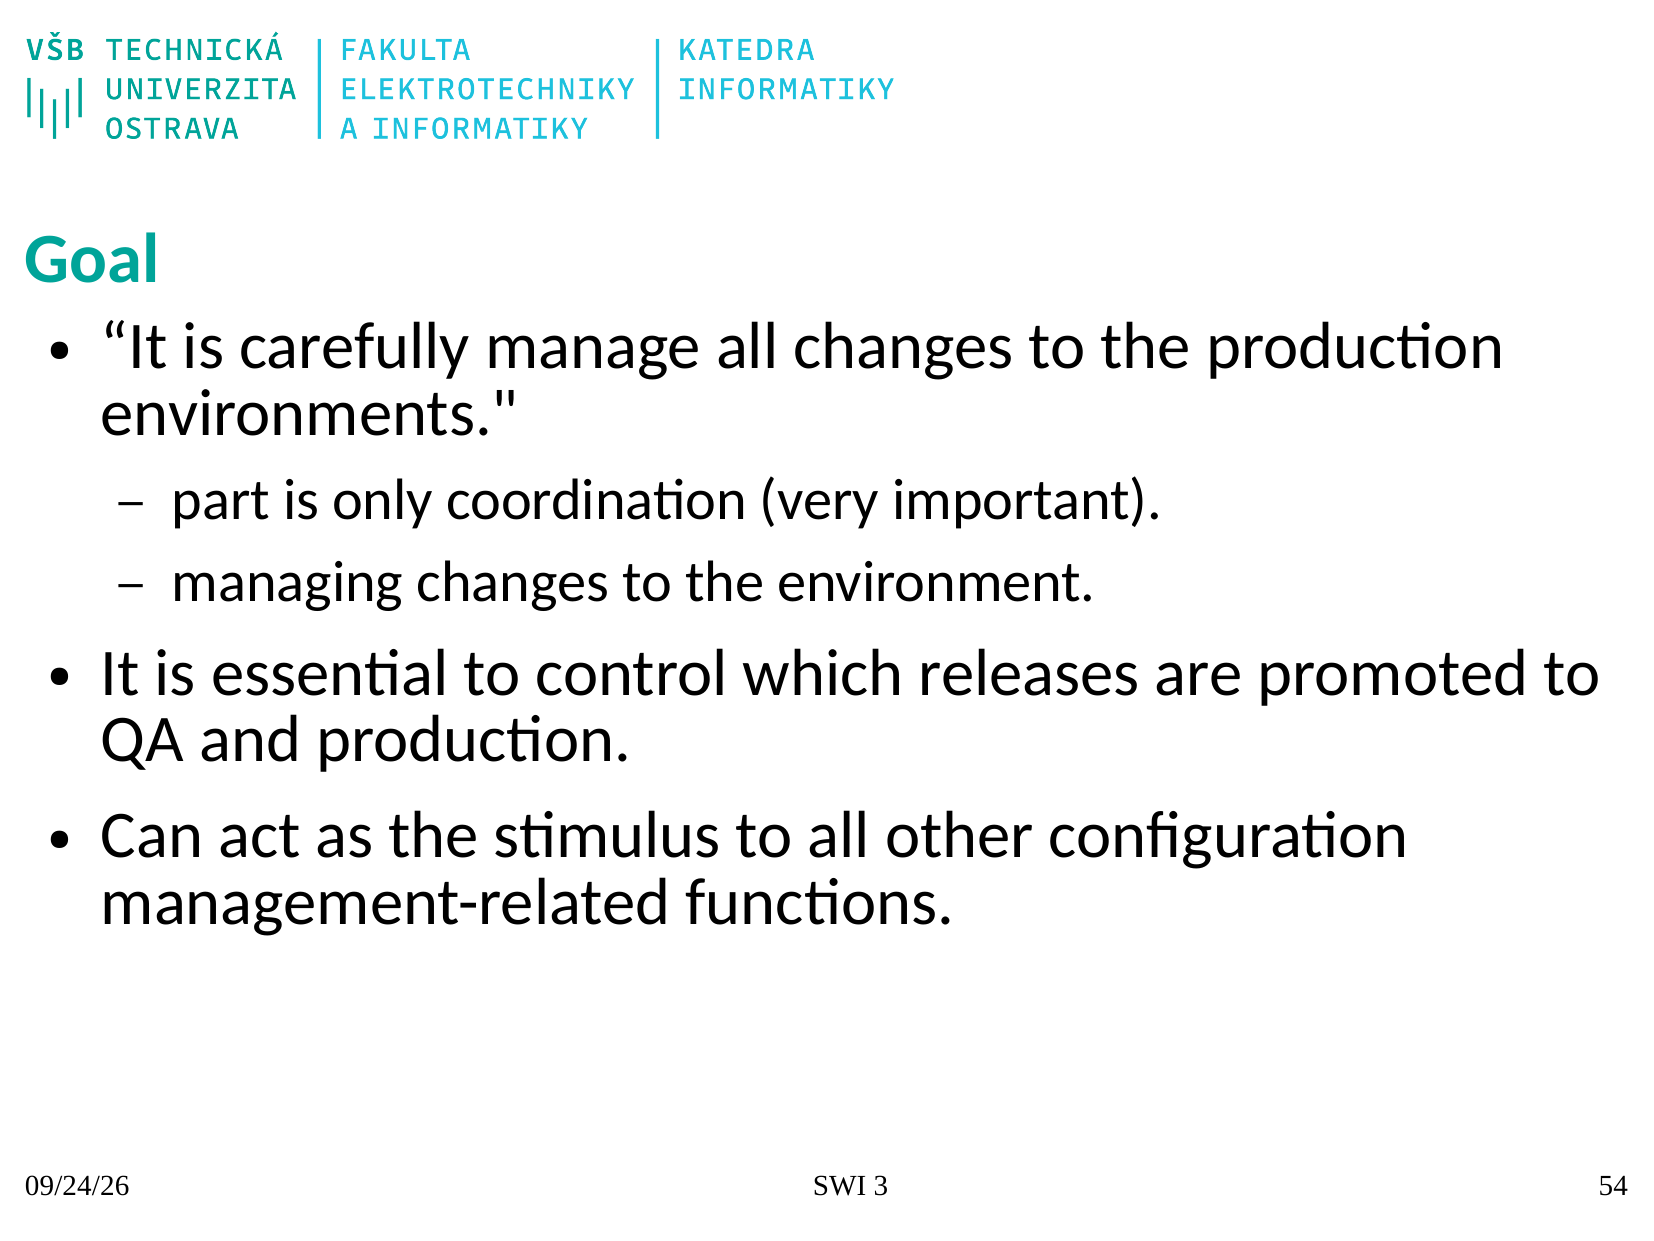

# Goal
“It is carefully manage all changes to the production environments."
part is only coordination (very important).
managing changes to the environment.
It is essential to control which releases are promoted to QA and production.
Can act as the stimulus to all other configuration management-related functions.
SWI 3
54